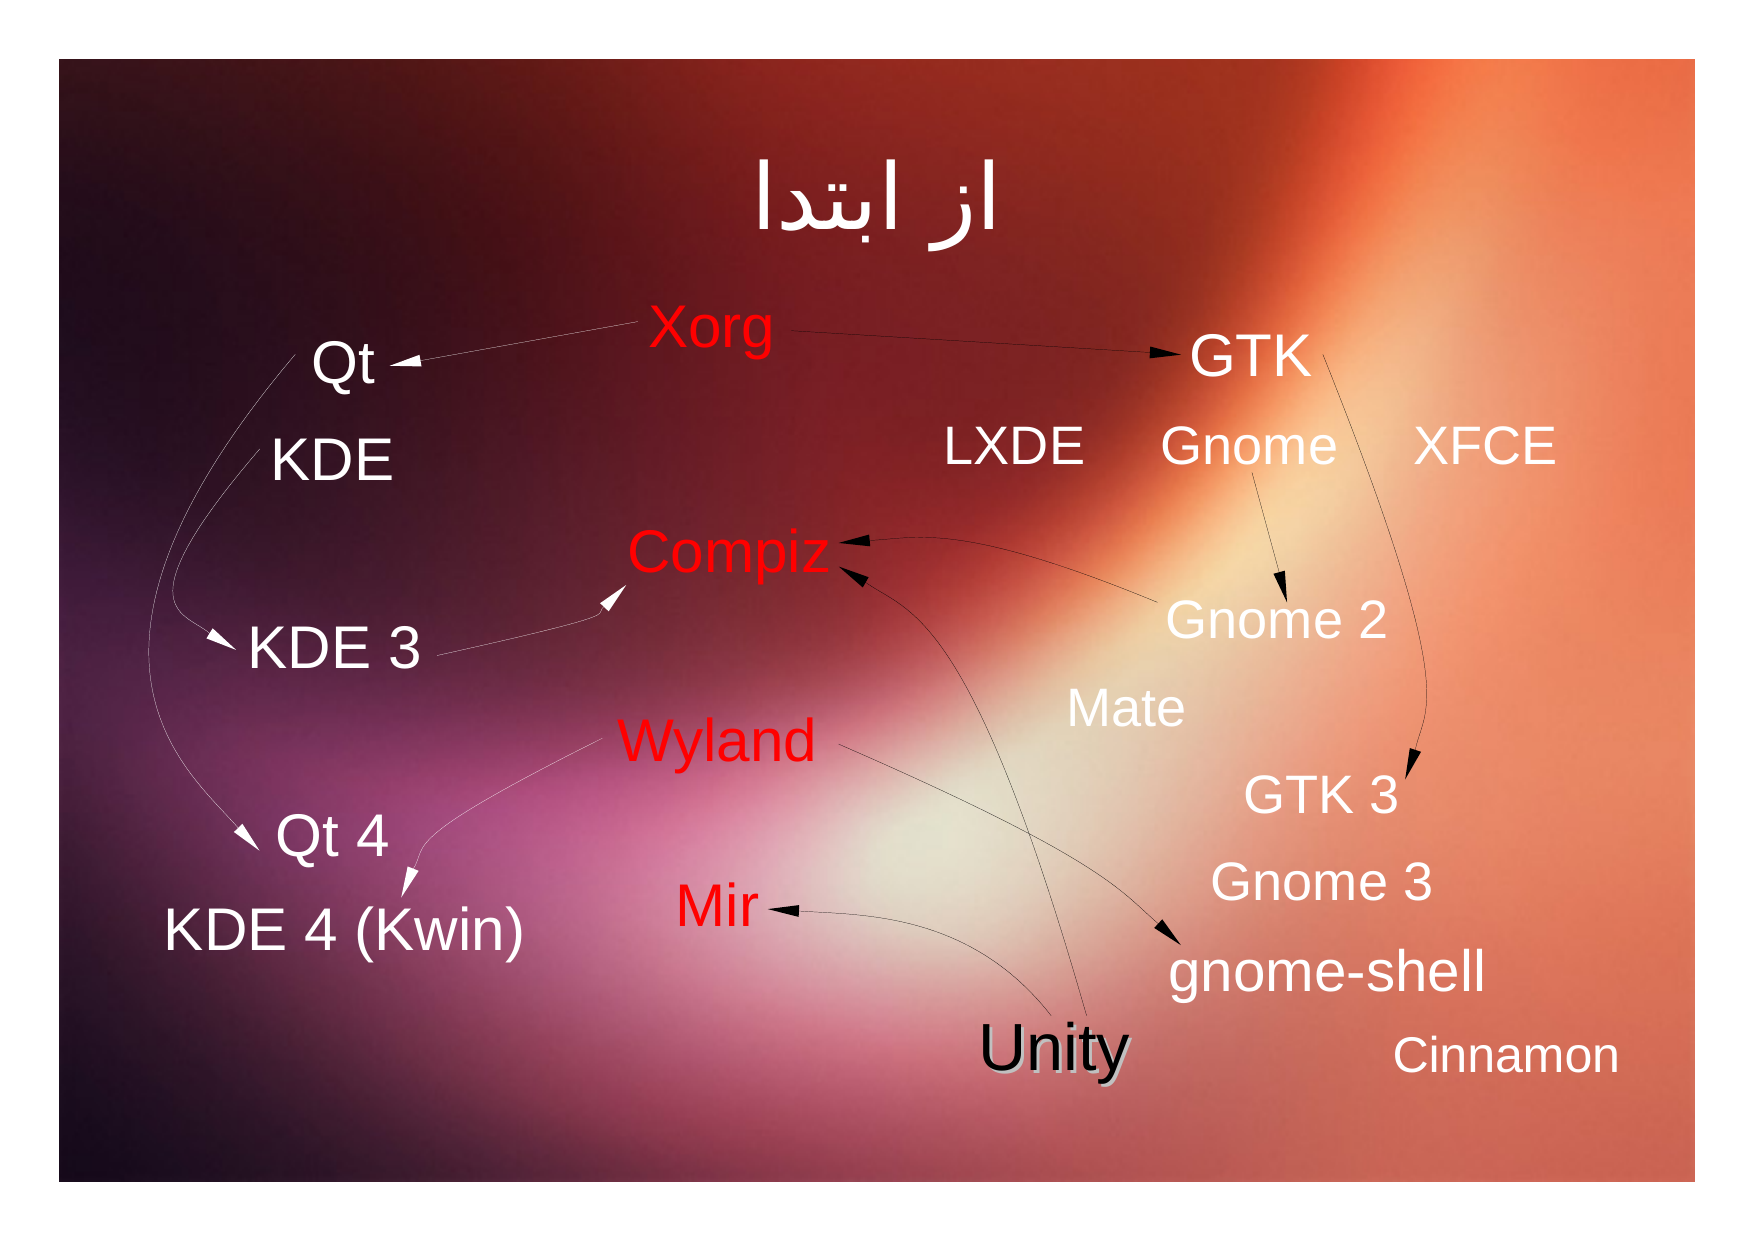

# از ابتدا
Xorg
Qt
KDE
KDE 3
Qt 4
KDE 4 (Kwin)
GTK
LXDE Gnome XFCE
Gnome 2
Mate
GTK 3
Gnome 3
 gnome-shell
Compiz
Wyland
Mir
Unity
Cinnamon